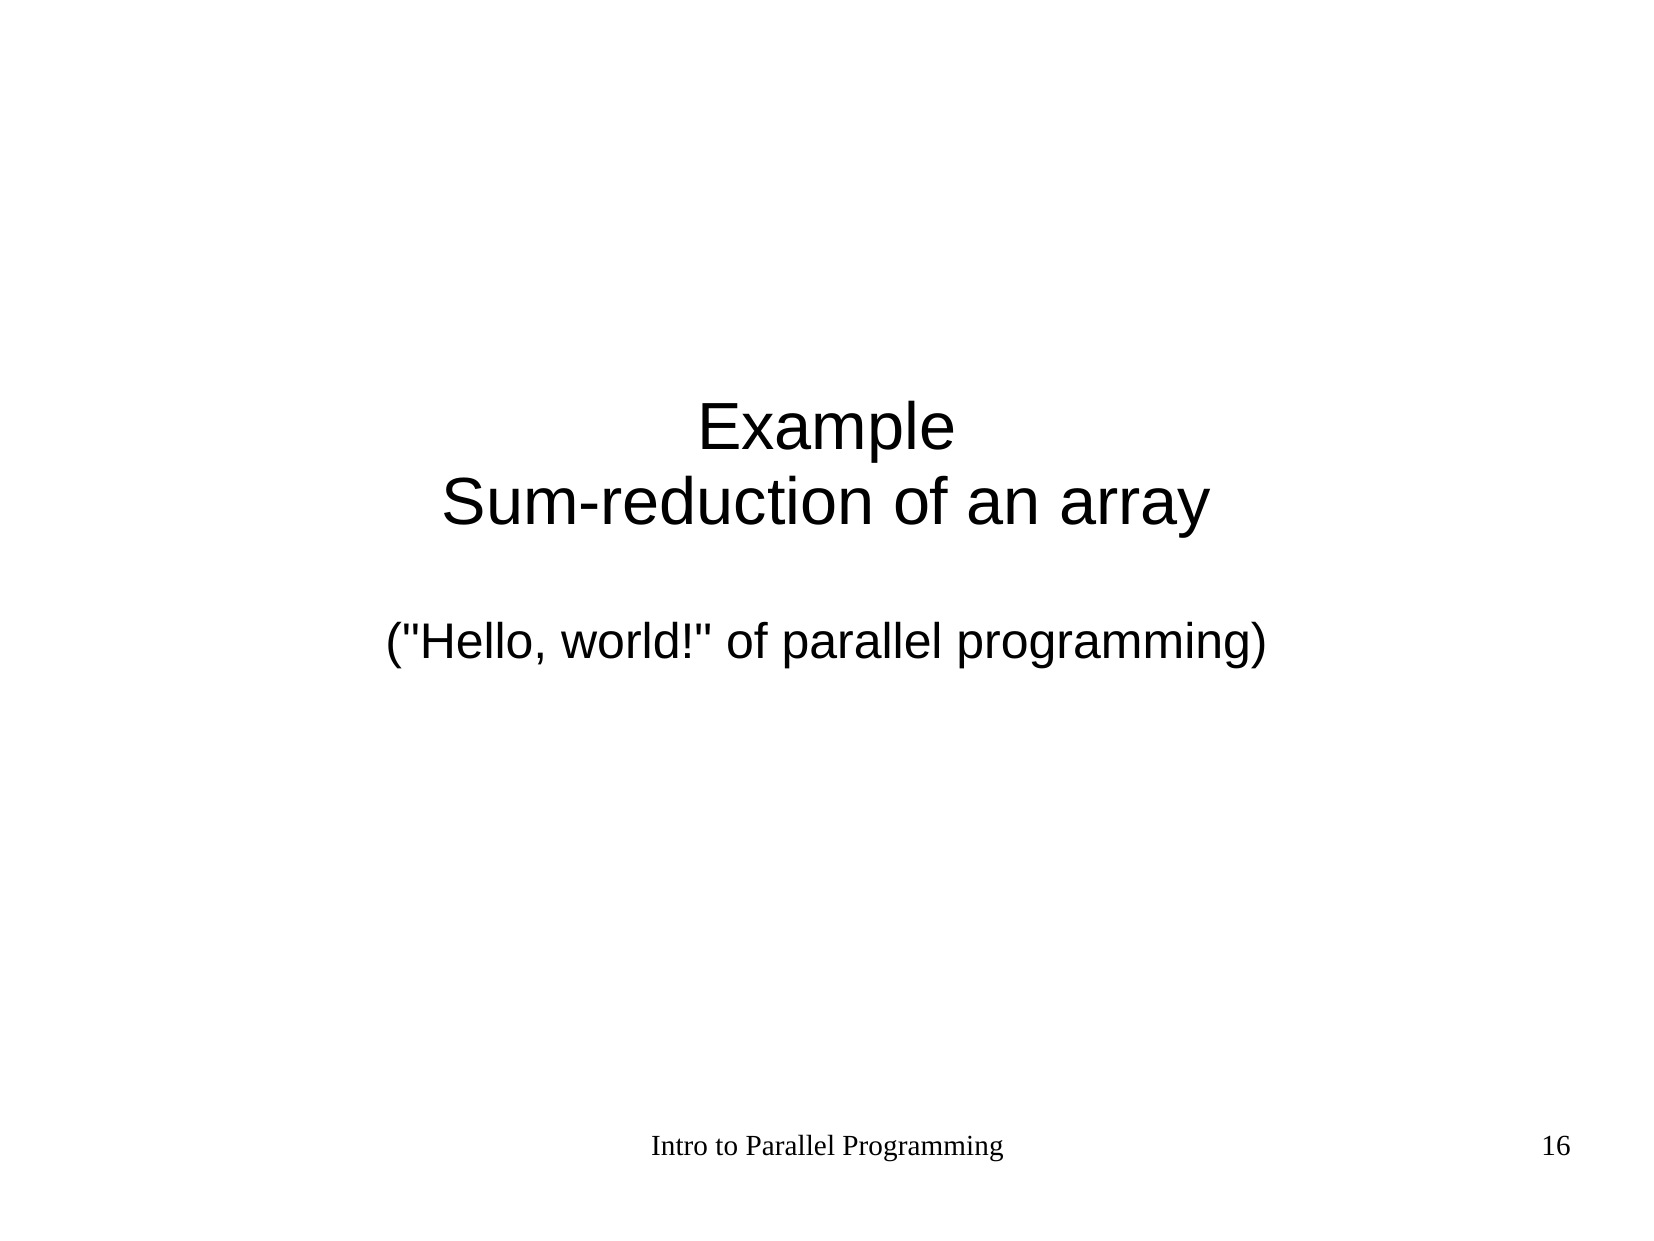

# Example
Sum-reduction of an array
("Hello, world!" of parallel programming)
Intro to Parallel Programming
16